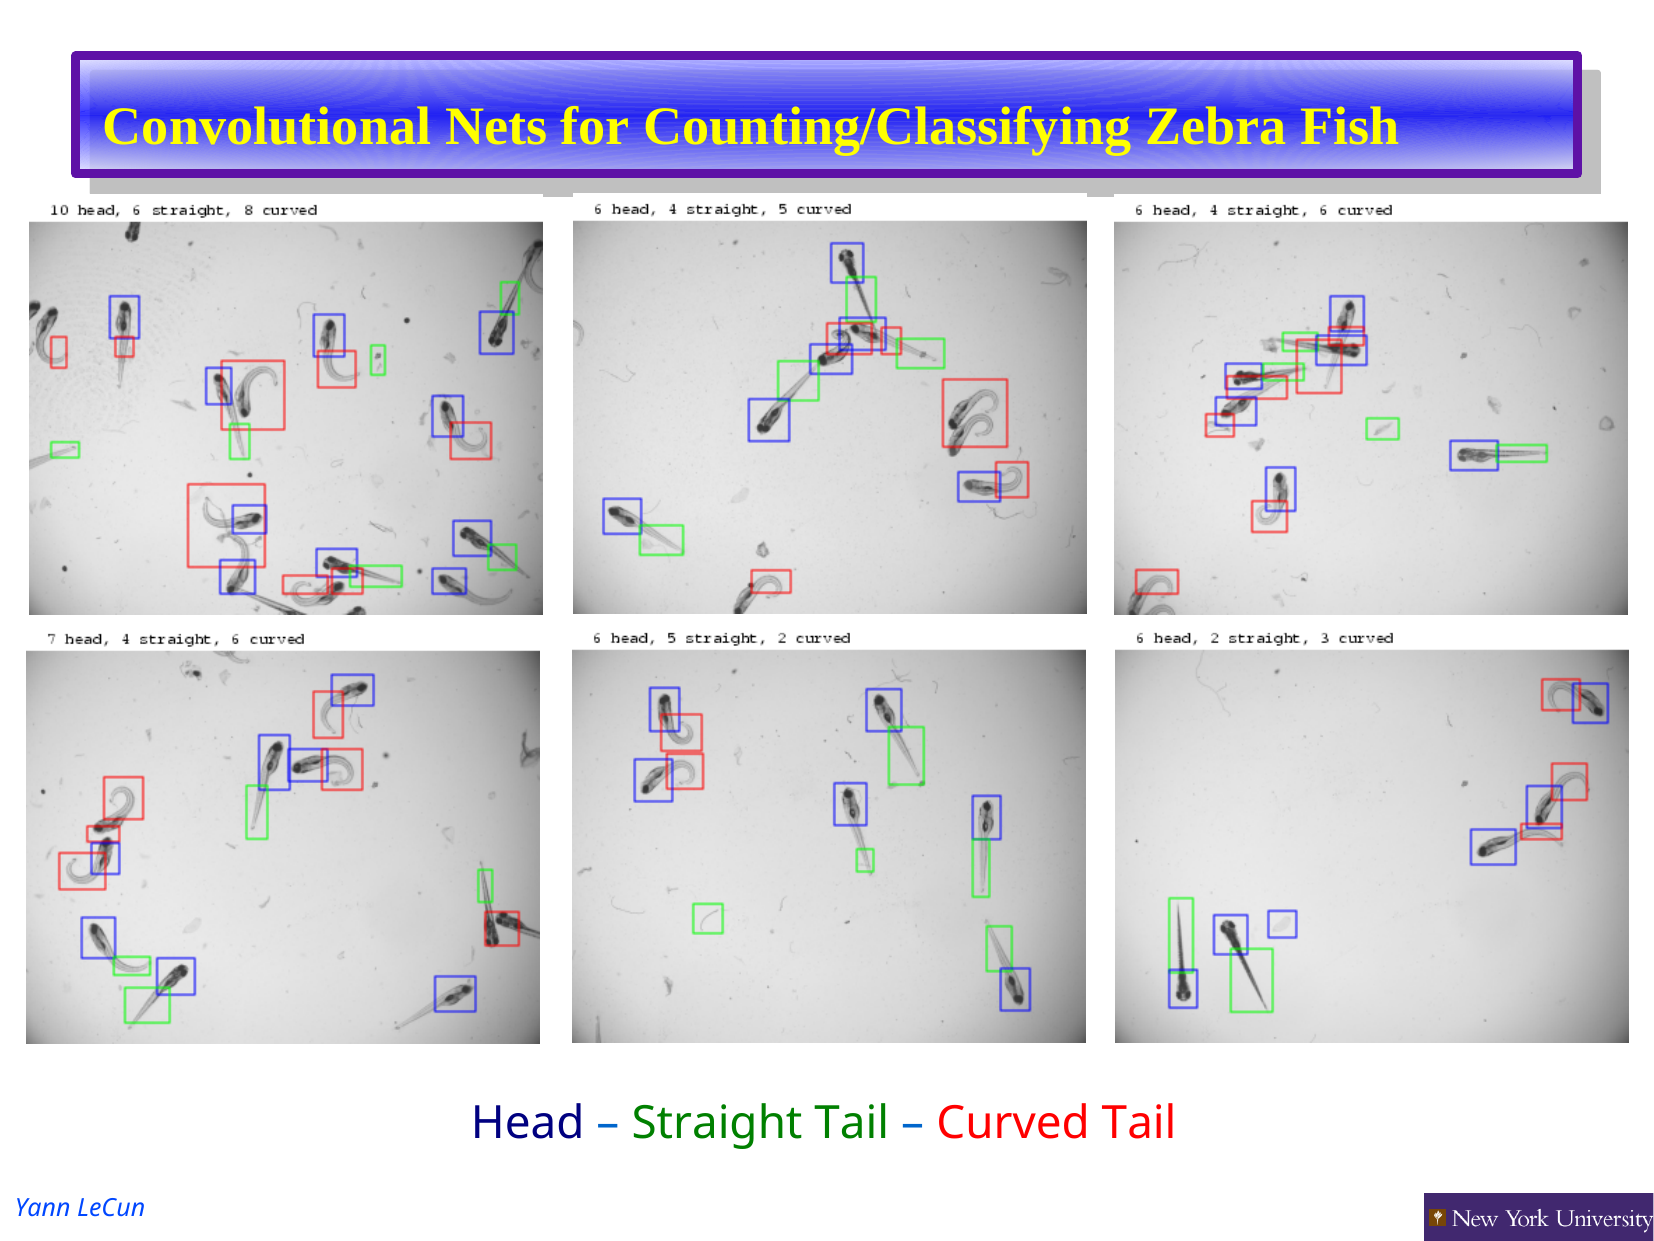

# Convolutional Nets for Counting/Classifying Zebra Fish
Head – Straight Tail – Curved Tail